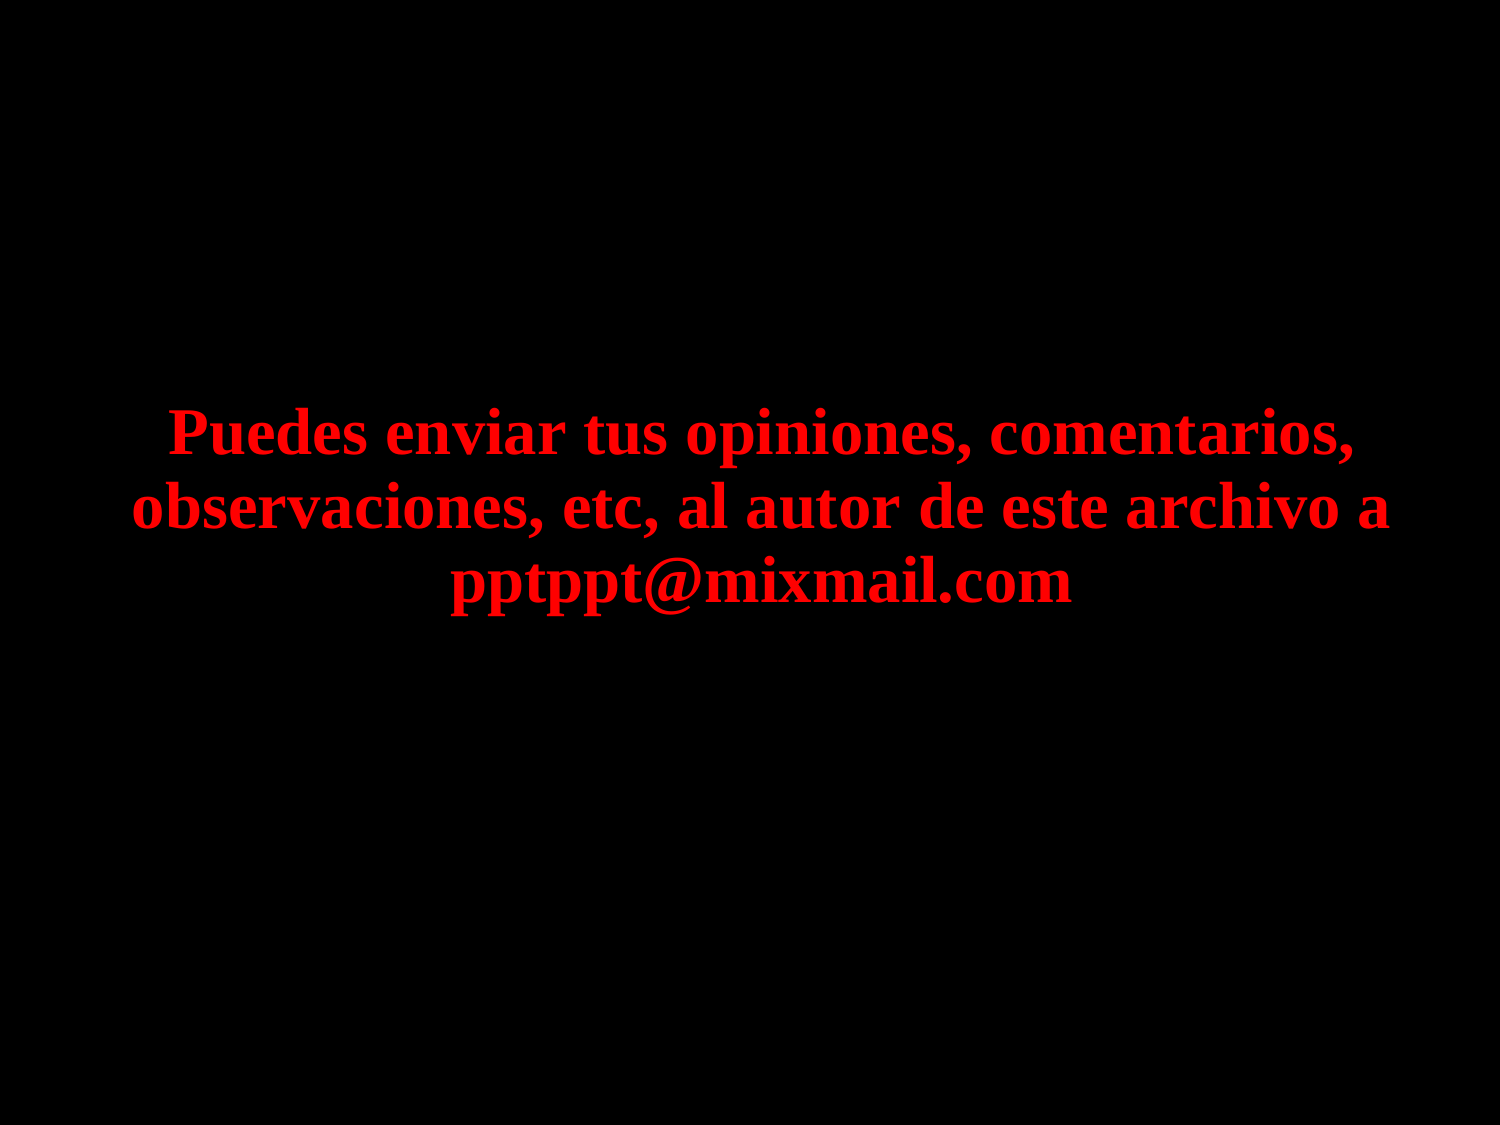

# Puedes enviar tus opiniones, comentarios, observaciones, etc, al autor de este archivo a pptppt@mixmail.com